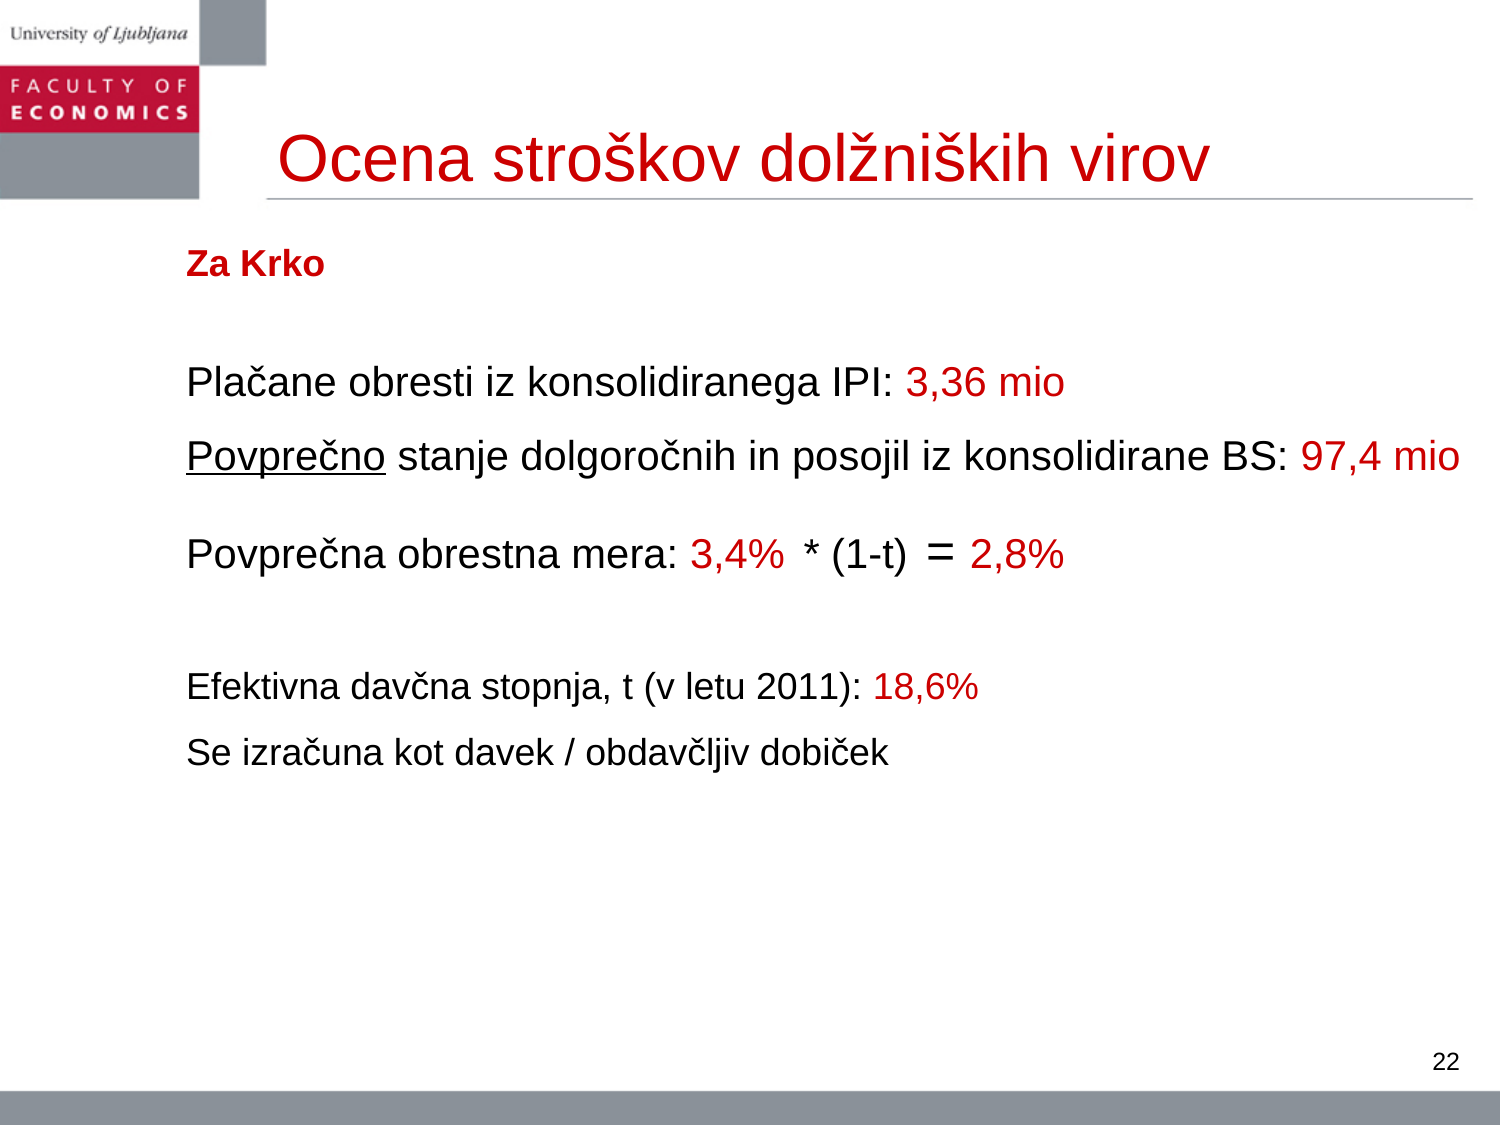

# Ocena stroškov dolžniških virov
Za Krko
Plačane obresti iz konsolidiranega IPI: 3,36 mio
Povprečno stanje dolgoročnih in posojil iz konsolidirane BS: 97,4 mio
Povprečna obrestna mera: 3,4% * (1-t) = 2,8%
Efektivna davčna stopnja, t (v letu 2011): 18,6%
Se izračuna kot davek / obdavčljiv dobiček